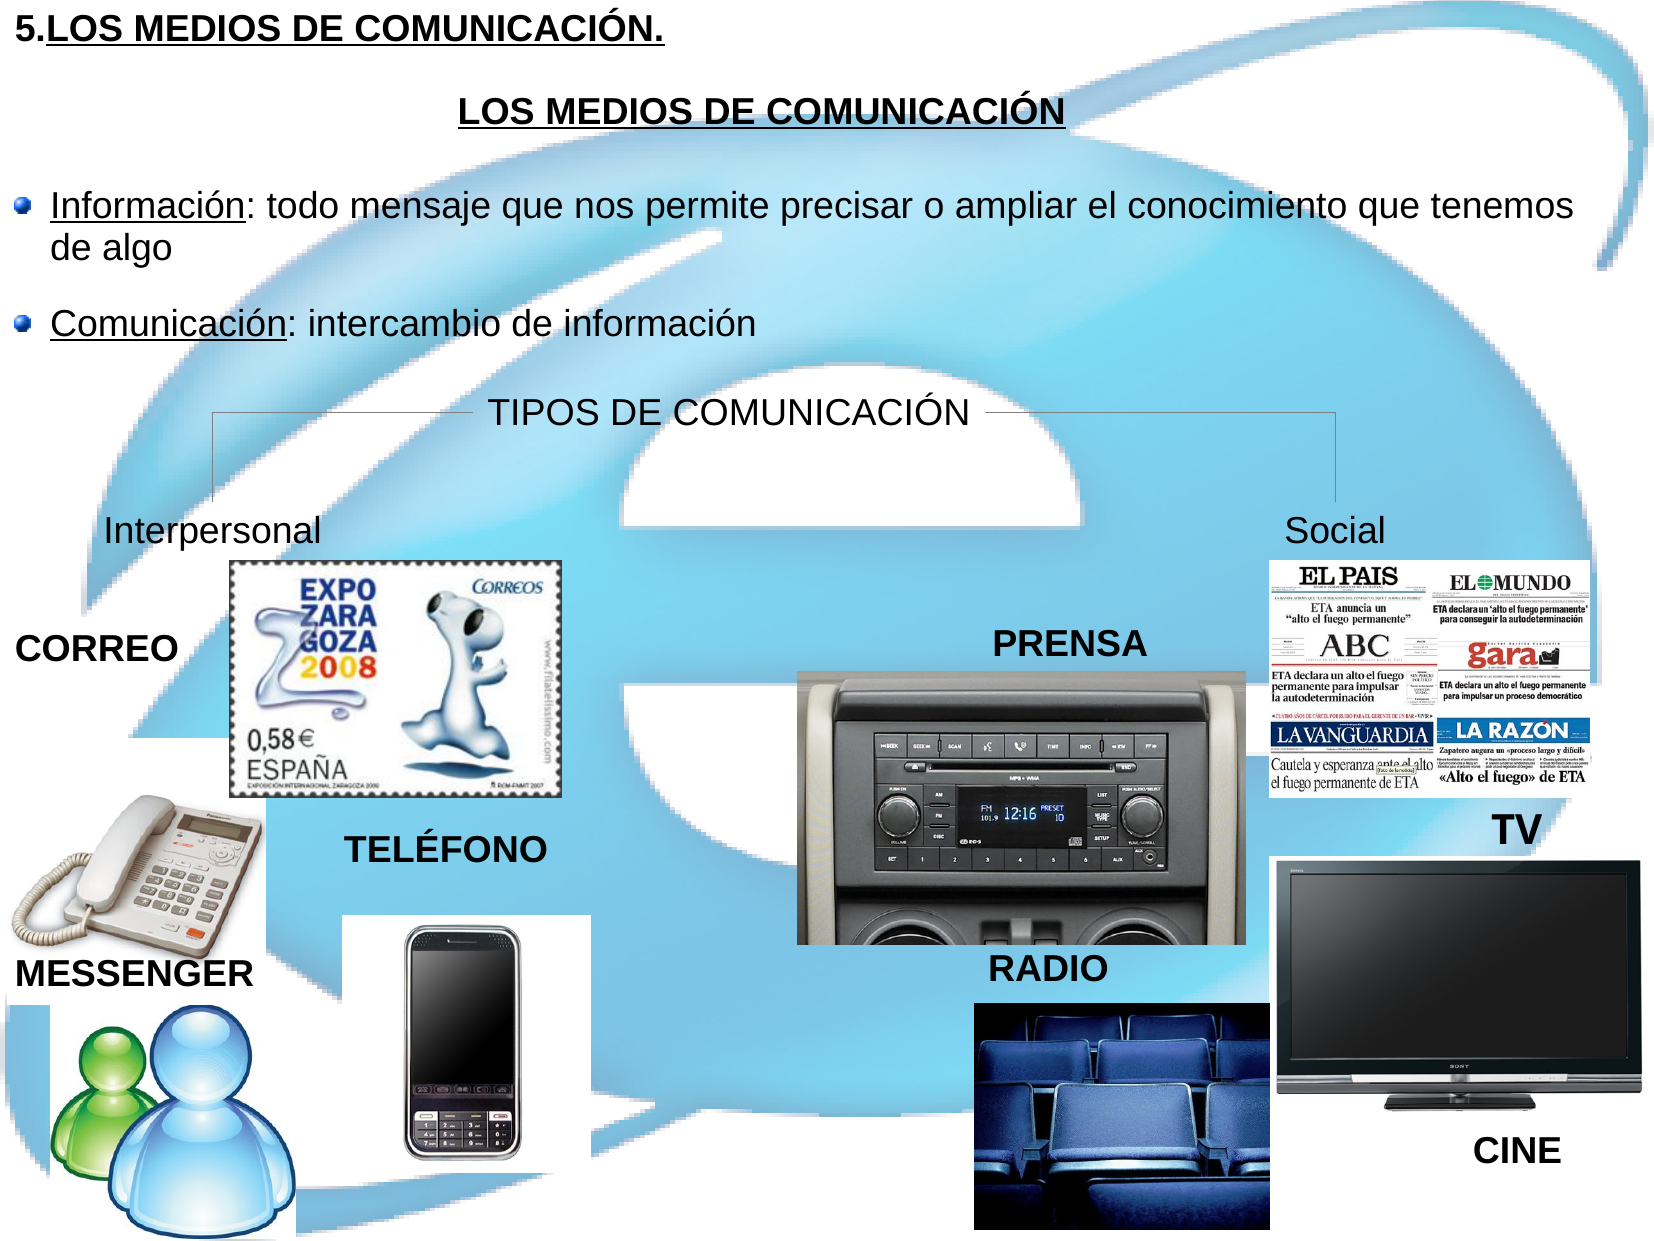

5.LOS MEDIOS DE COMUNICACIÓN.
LOS MEDIOS DE COMUNICACIÓN
Información: todo mensaje que nos permite precisar o ampliar el conocimiento que tenemos
de algo
Comunicación: intercambio de información
TIPOS DE COMUNICACIÓN
Interpersonal
Social
PRENSA
CORREO
TV
TELÉFONO
RADIO
MESSENGER
CINE